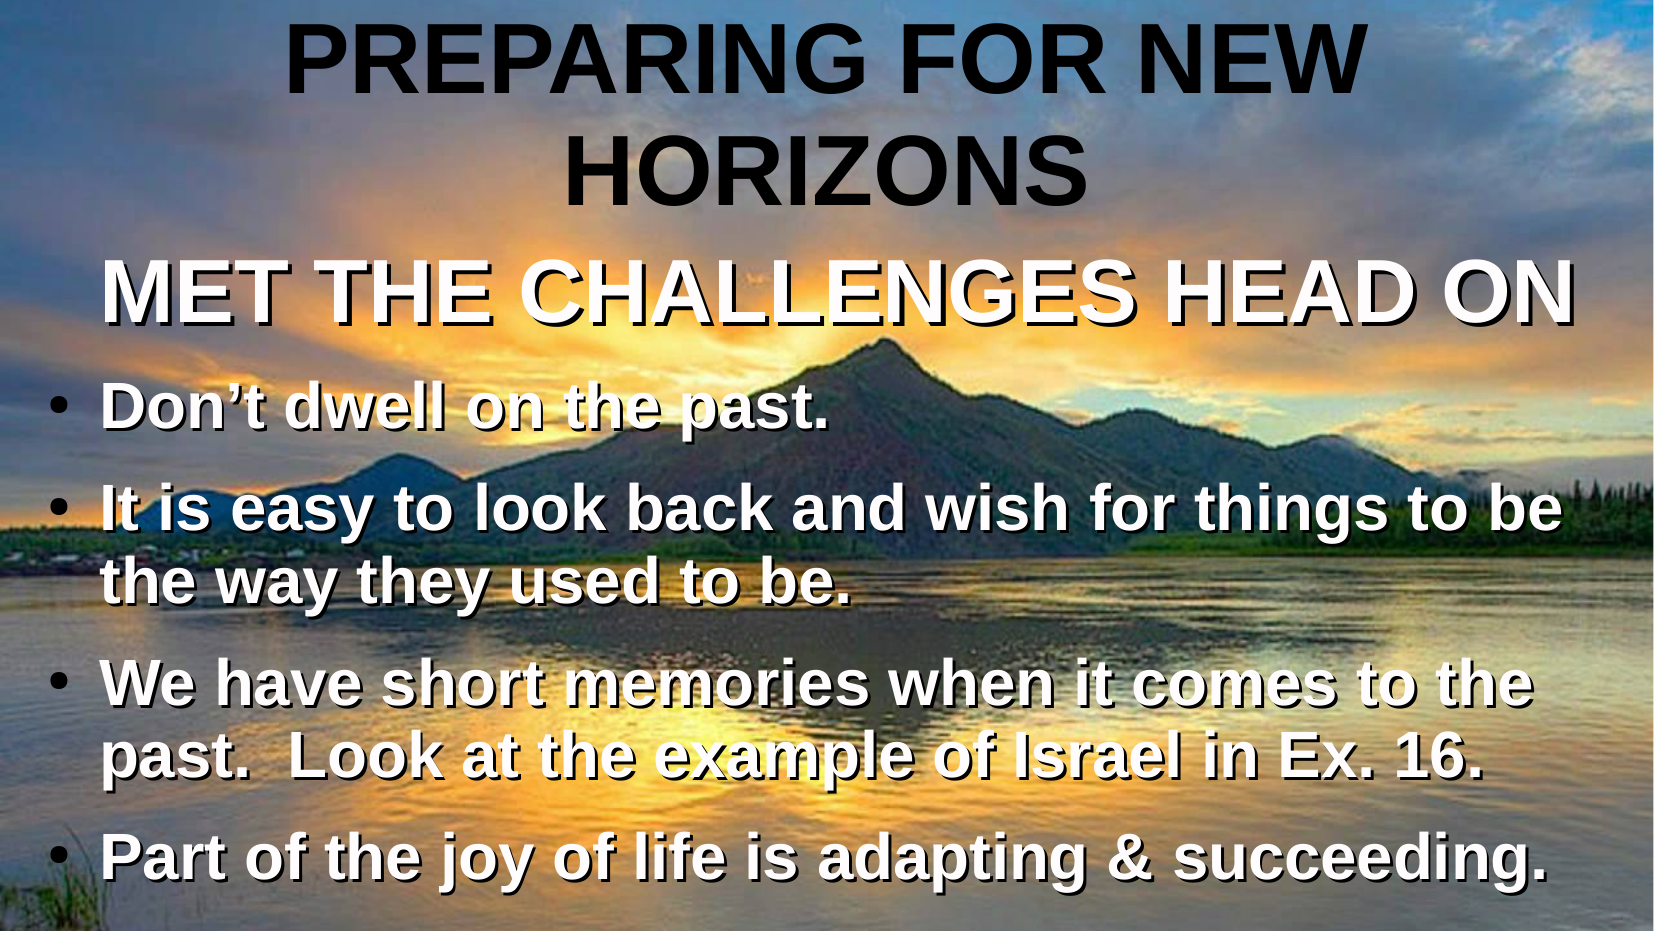

# PREPARING FOR NEW HORIZONS
MET THE CHALLENGES HEAD ON
Don’t dwell on the past.
It is easy to look back and wish for things to be the way they used to be.
We have short memories when it comes to the past. Look at the example of Israel in Ex. 16.
Part of the joy of life is adapting & succeeding.